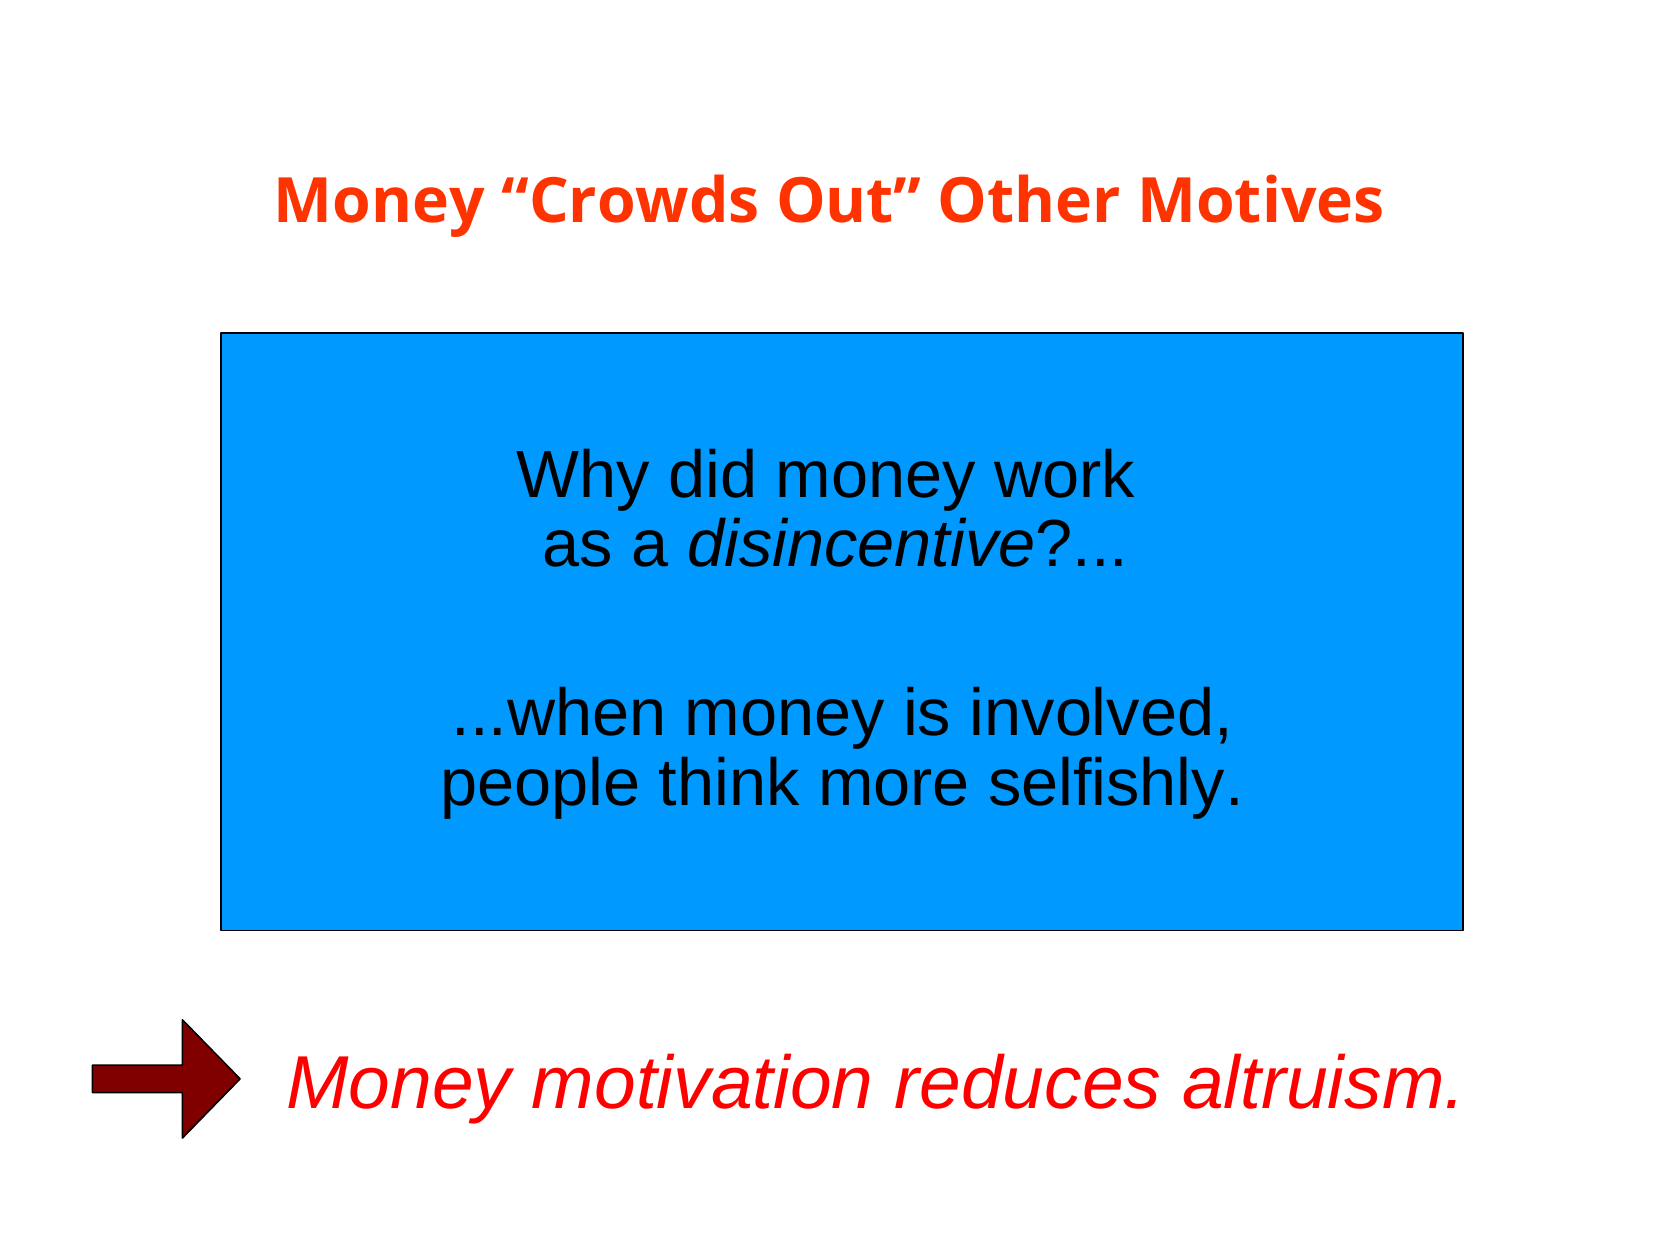

Money “Crowds Out” Other Motives
Why did money work
as a disincentive?...
...when money is involved, people think more selfishly.
Money motivation reduces altruism.